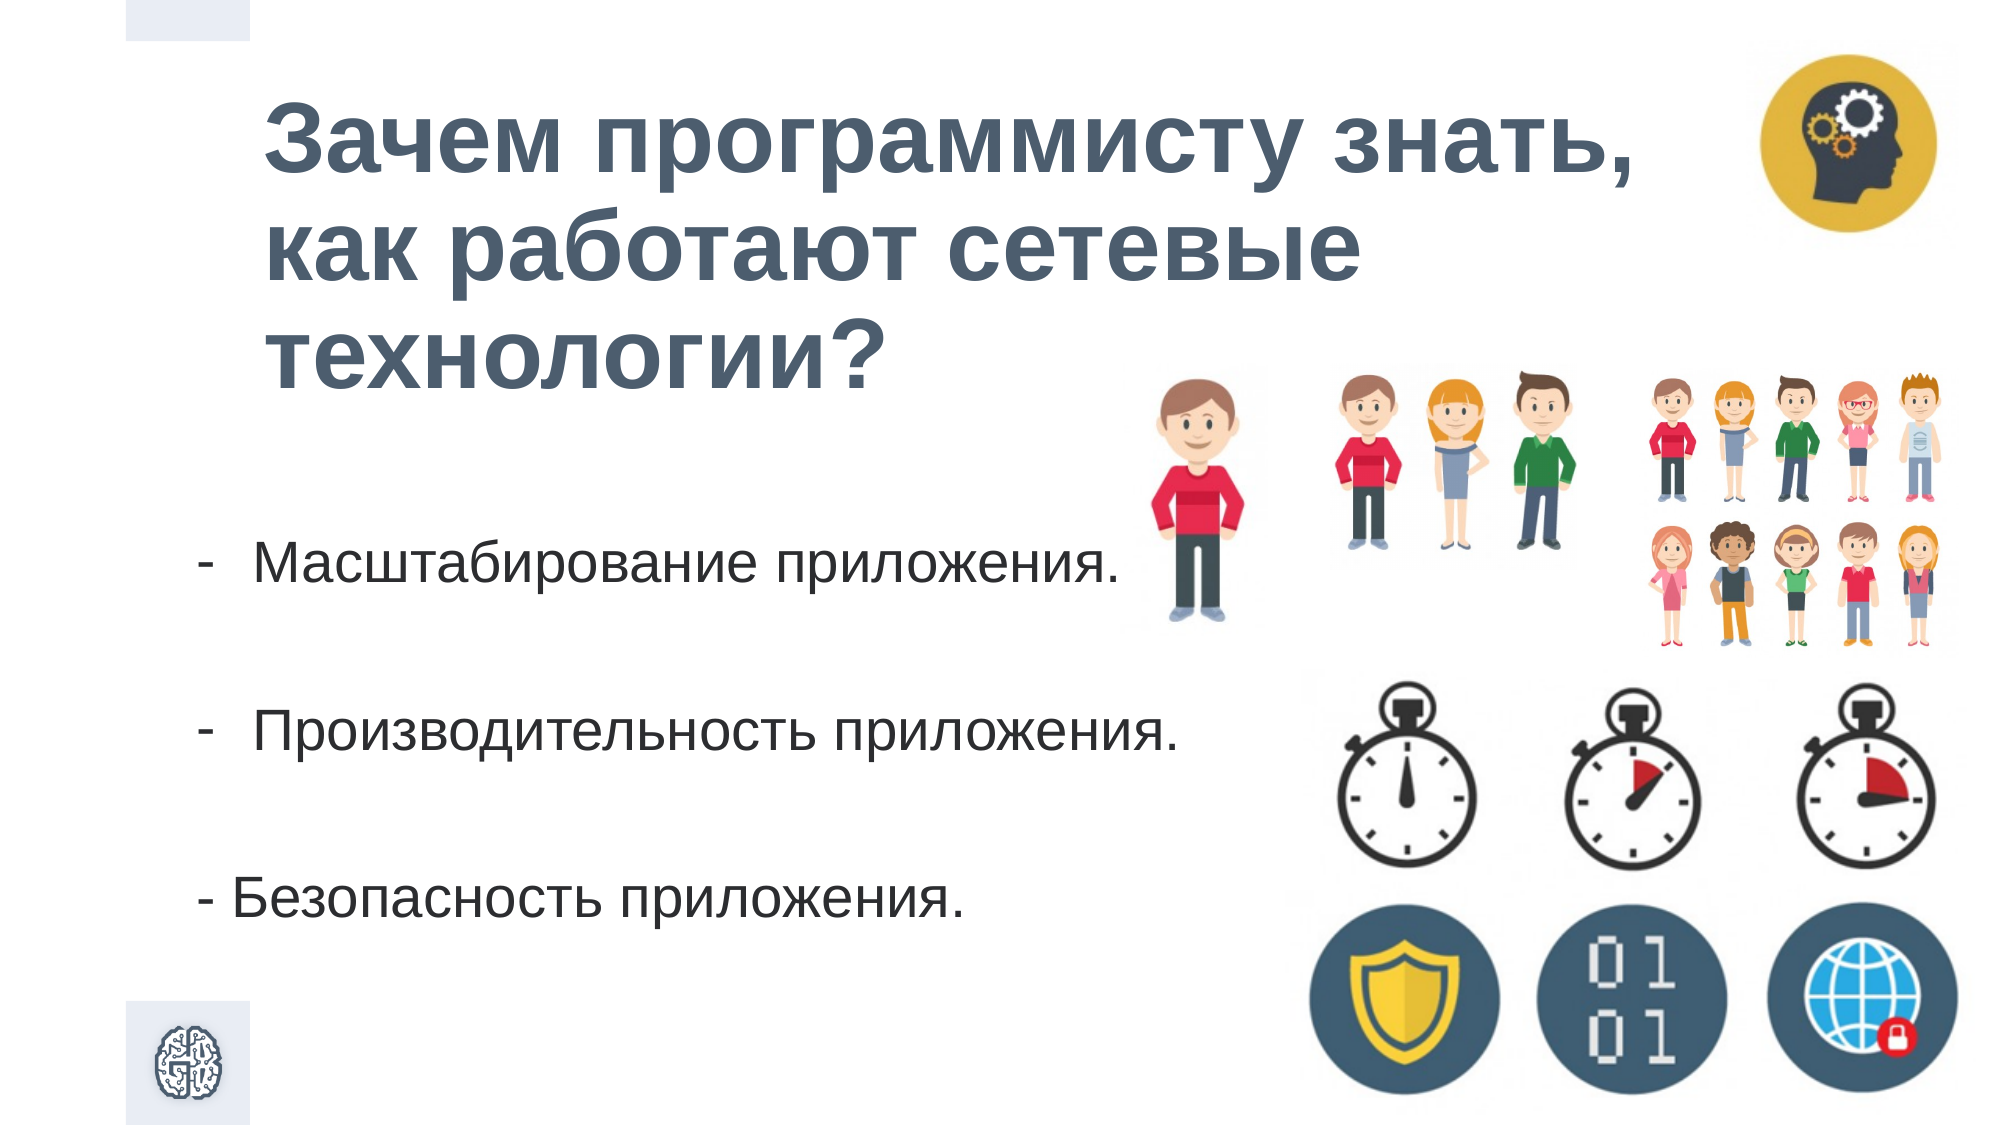

# Зачем программисту знать, как работают сетевые технологии?
Масштабирование приложения.
Производительность приложения.
- Безопасность приложения.